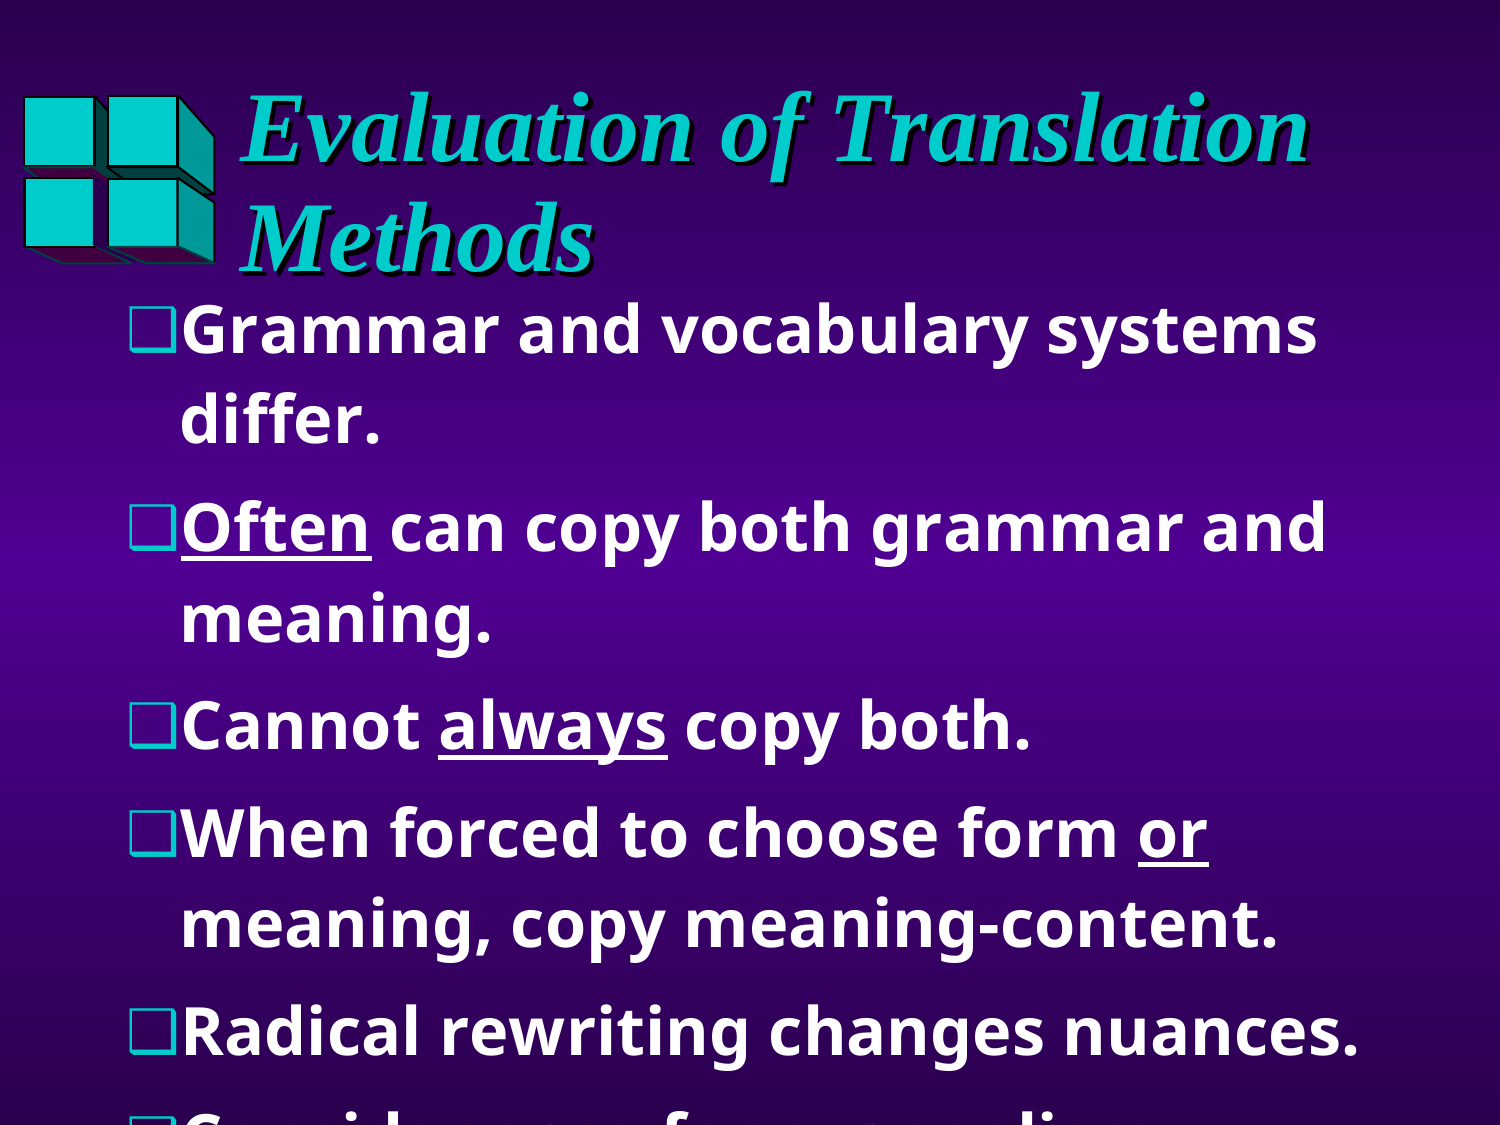

# Evaluation of Translation Methods
Grammar and vocabulary systems differ.
Often can copy both grammar and meaning.
Cannot always copy both.
When forced to choose form or meaning, copy meaning-content.
Radical rewriting changes nuances.
Consider ease for evangelism.